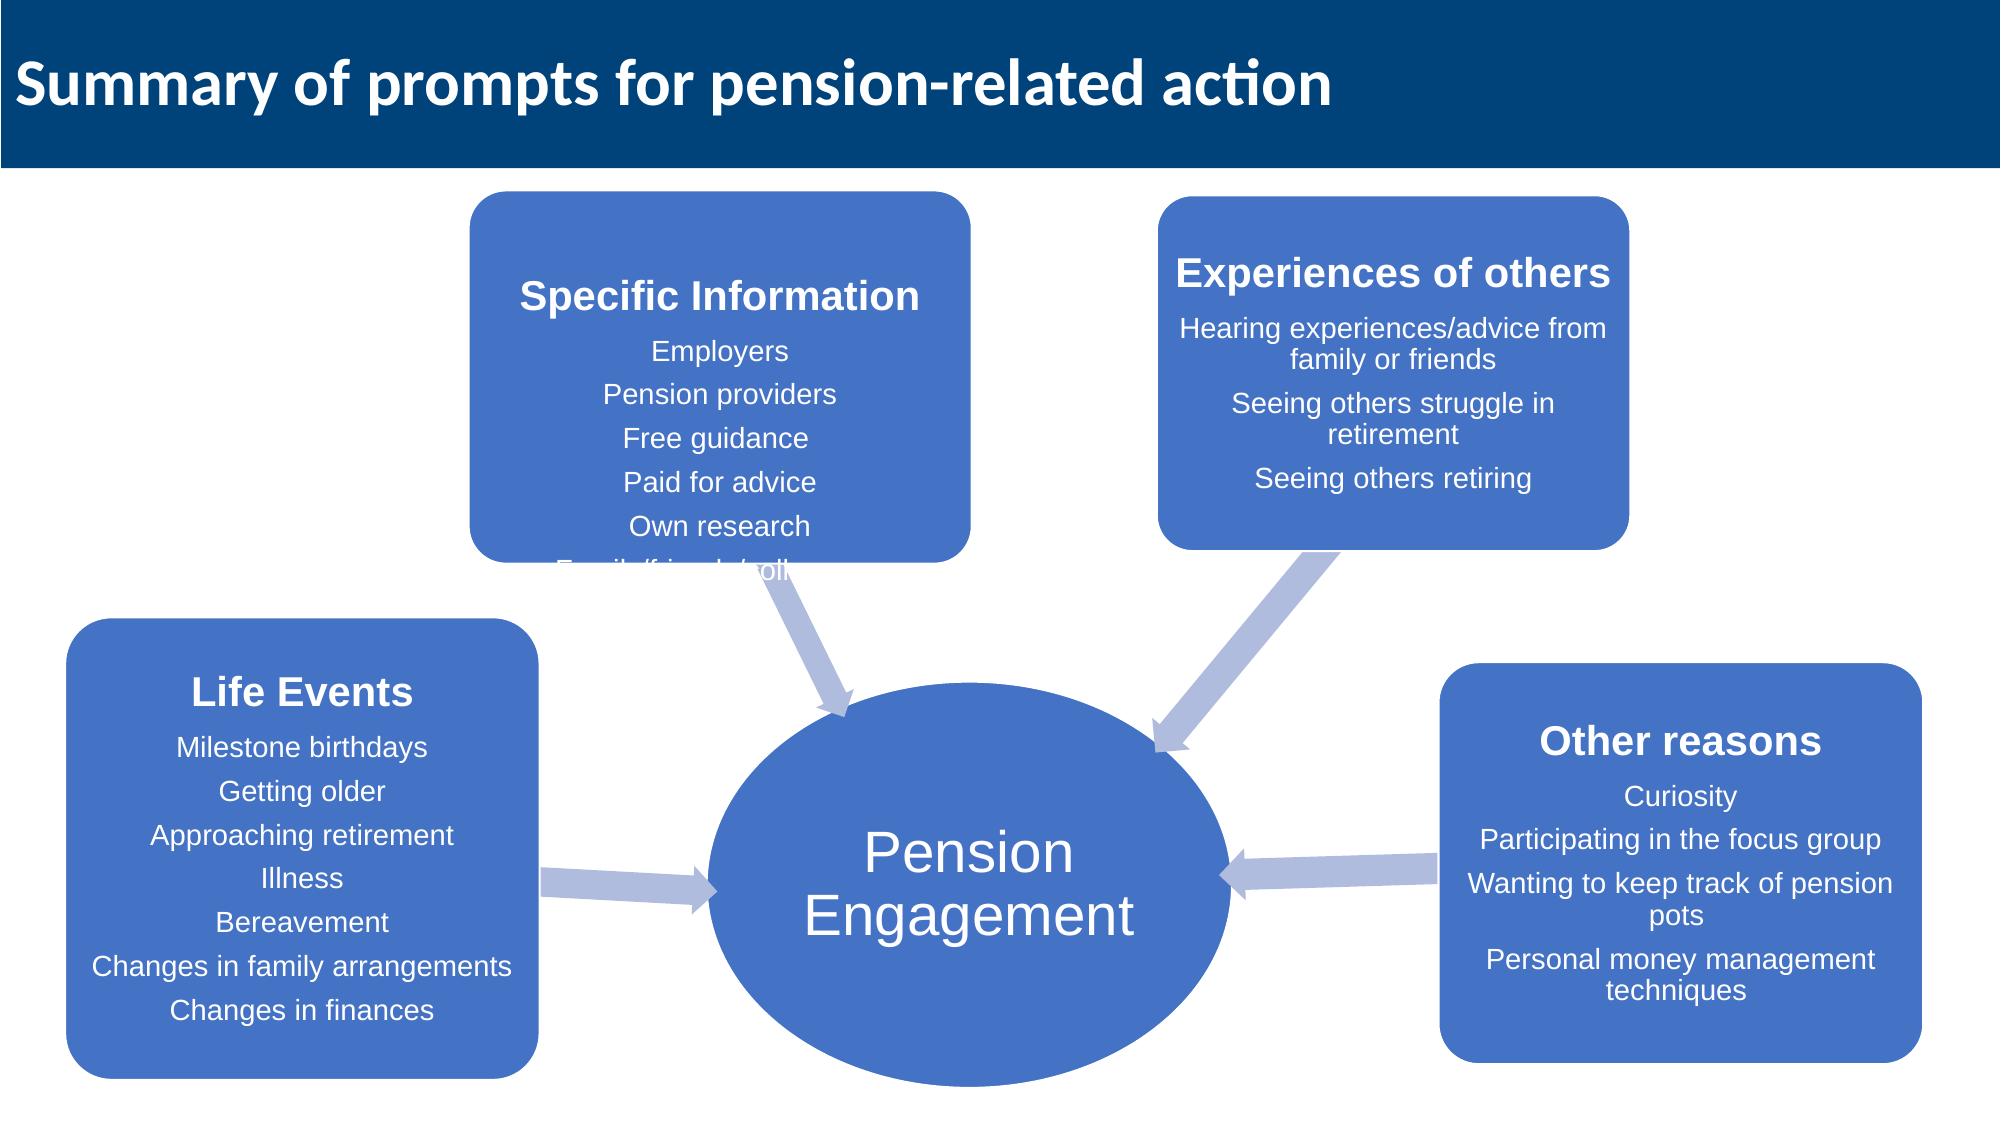

# Summary of prompts for pension-related action
Specific Information
Employers
Pension providers
Free guidance
Paid for advice
Own research
Family/friends/colleagues
Experiences of others
Hearing experiences/advice from family or friends
Seeing others struggle in retirement
Seeing others retiring
Life Events
Milestone birthdays
Getting older
Approaching retirement
Illness
Bereavement
Changes in family arrangements
Changes in finances
Other reasons
Curiosity
Participating in the focus group
Wanting to keep track of pension pots
Personal money management techniques
Pension Engagement